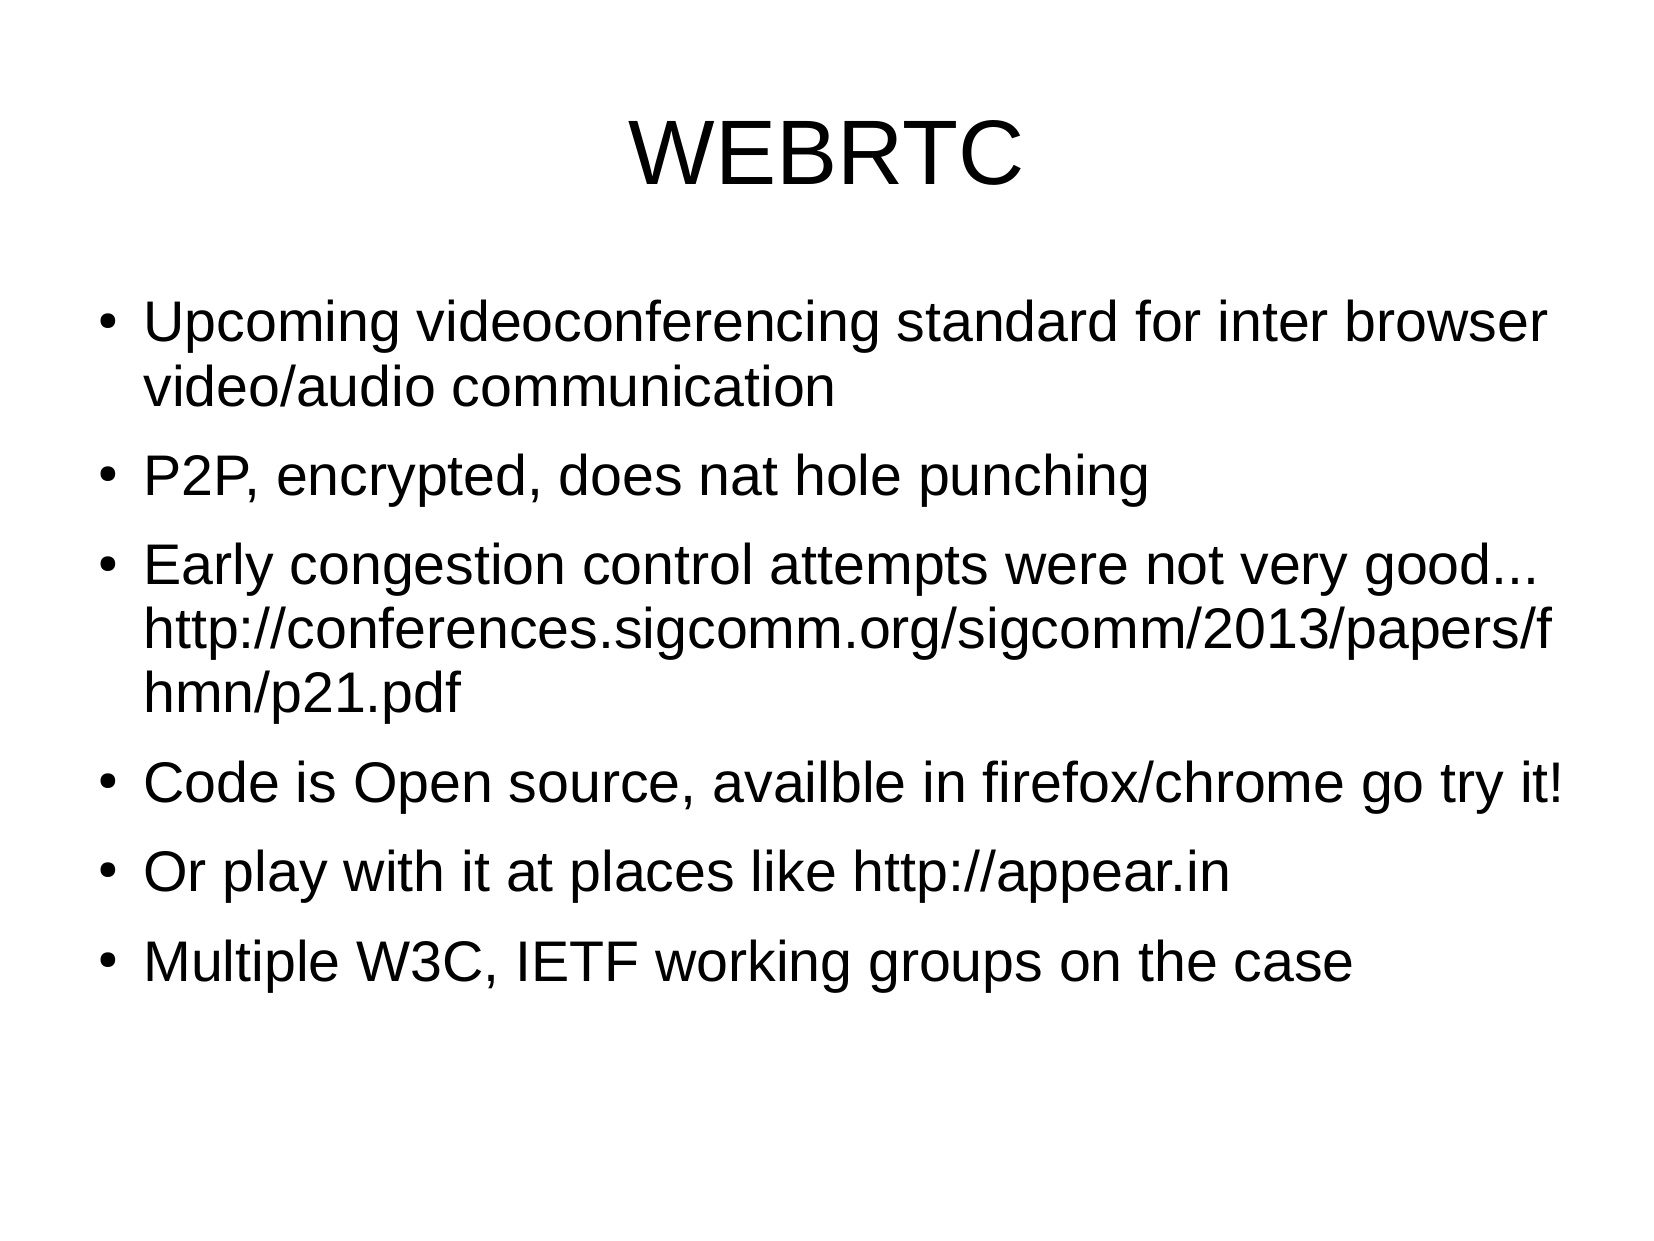

# WEBRTC
Upcoming videoconferencing standard for inter browser video/audio communication
P2P, encrypted, does nat hole punching
Early congestion control attempts were not very good... http://conferences.sigcomm.org/sigcomm/2013/papers/fhmn/p21.pdf
Code is Open source, availble in firefox/chrome go try it!
Or play with it at places like http://appear.in
Multiple W3C, IETF working groups on the case